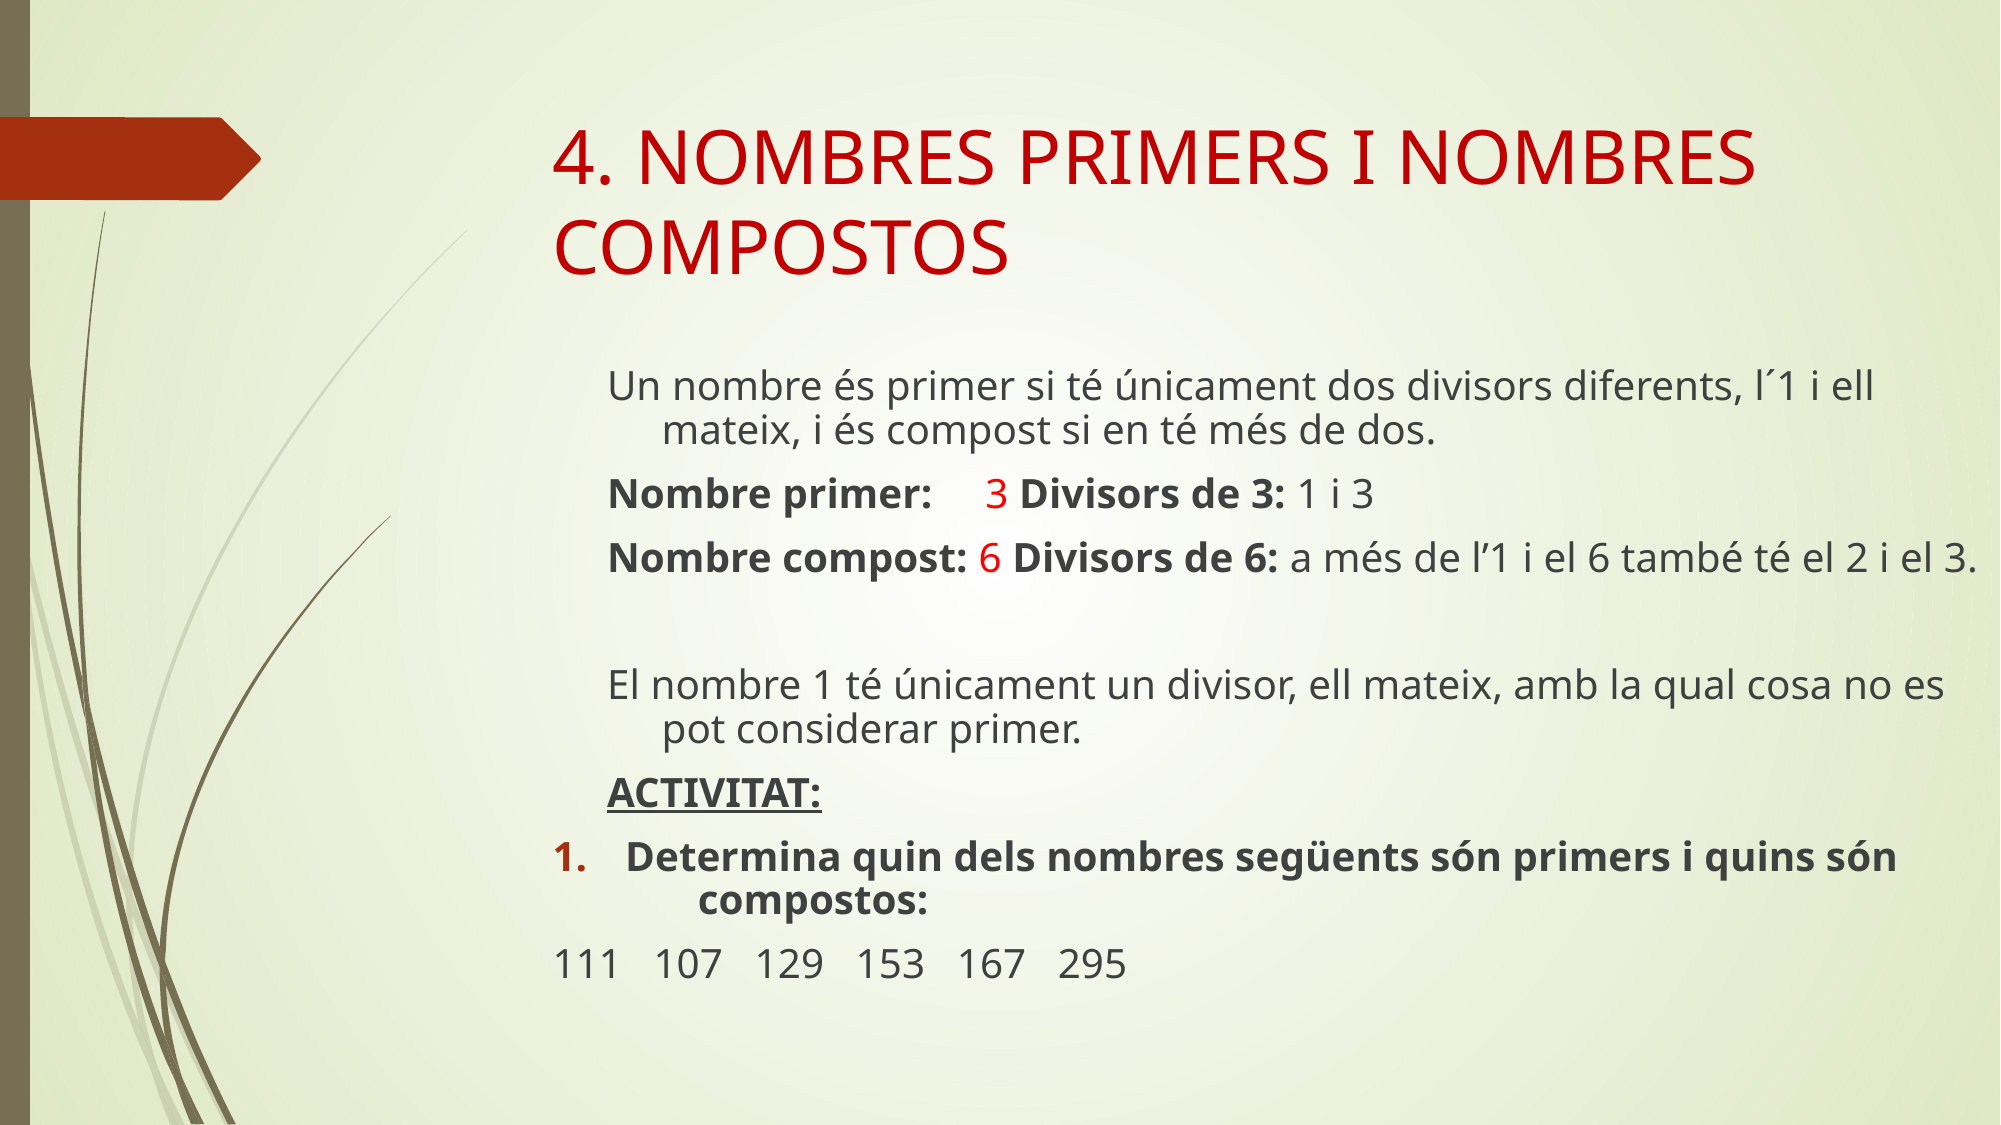

# 4. NOMBRES PRIMERS I NOMBRES COMPOSTOS
Un nombre és primer si té únicament dos divisors diferents, l´1 i ell mateix, i és compost si en té més de dos.
Nombre primer: 3 Divisors de 3: 1 i 3
Nombre compost: 6 Divisors de 6: a més de l’1 i el 6 també té el 2 i el 3.
El nombre 1 té únicament un divisor, ell mateix, amb la qual cosa no es pot considerar primer.
ACTIVITAT:
Determina quin dels nombres següents són primers i quins són compostos:
111 107 129 153 167 295